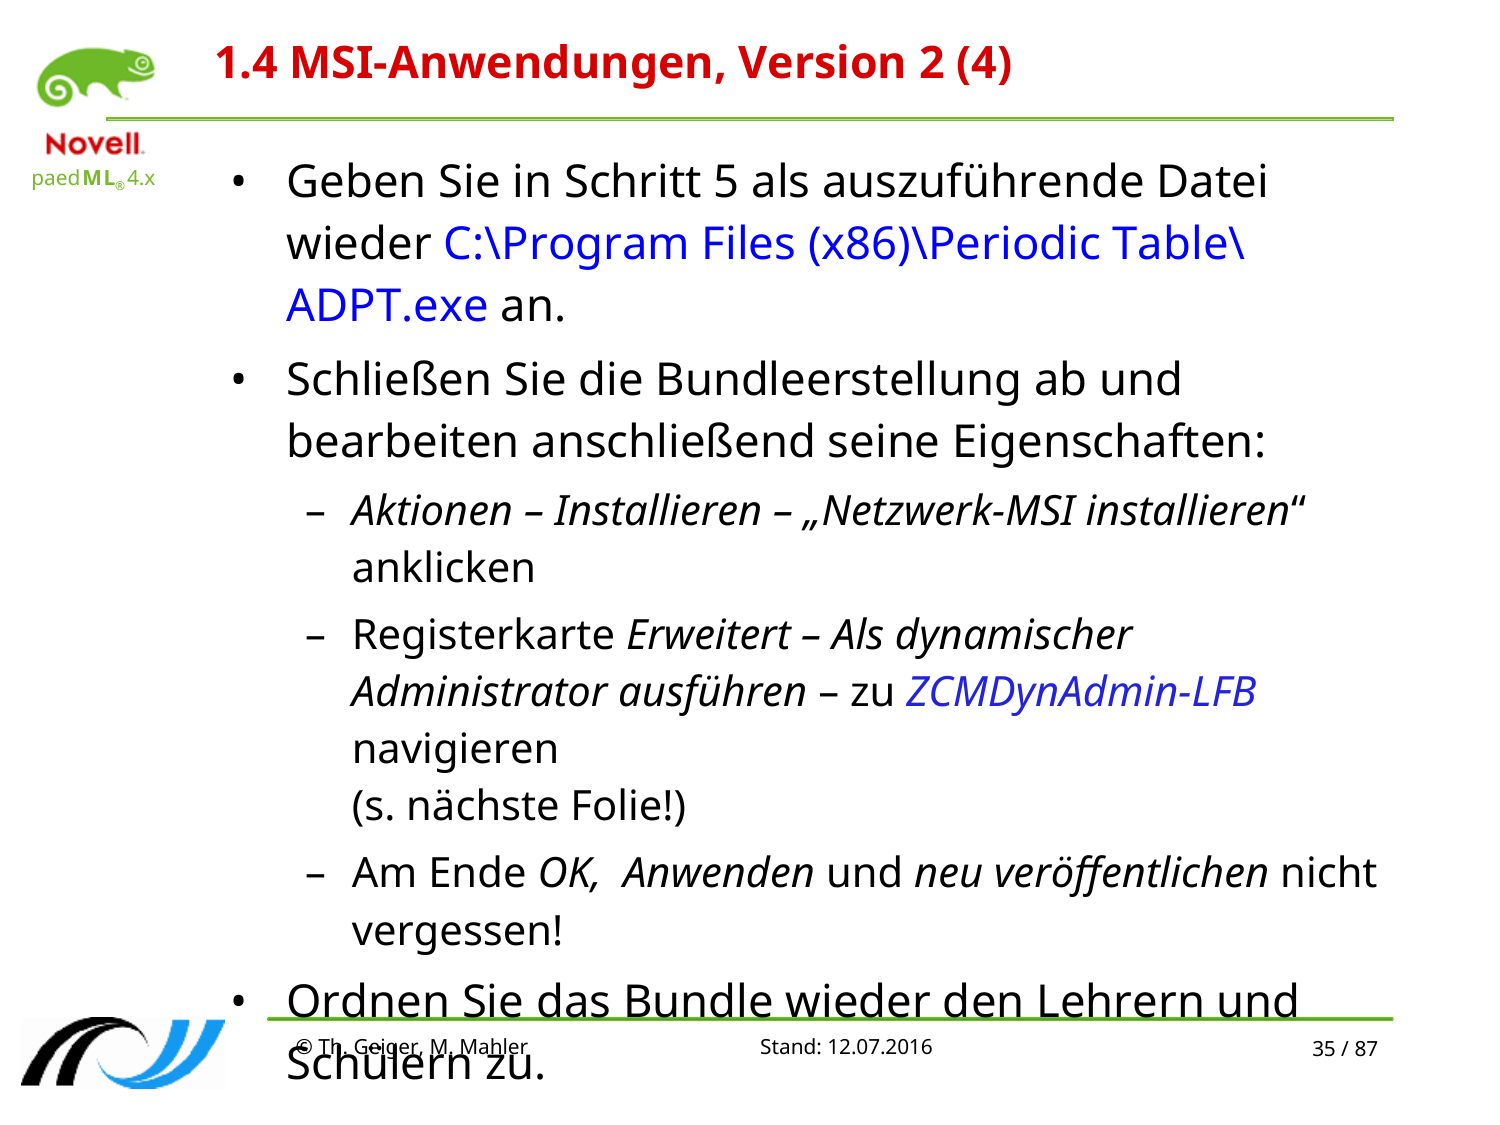

# 1.4 MSI-Anwendungen, Version 2 (4)
Geben Sie in Schritt 5 als auszuführende Datei wieder C:\Program Files (x86)\Periodic Table\ADPT.exe an.
Schließen Sie die Bundleerstellung ab und bearbeiten anschließend seine Eigenschaften:
Aktionen – Installieren – „Netzwerk-MSI installieren“ anklicken
Registerkarte Erweitert – Als dynamischer Administrator ausführen – zu ZCMDynAdmin-LFB navigieren
(s. nächste Folie!)
Am Ende OK, Anwenden und neu veröffentlichen nicht vergessen!
Ordnen Sie das Bundle wieder den Lehrern und Schülern zu.
© Th. Geiger, M. Mahler
12.07.2016
35